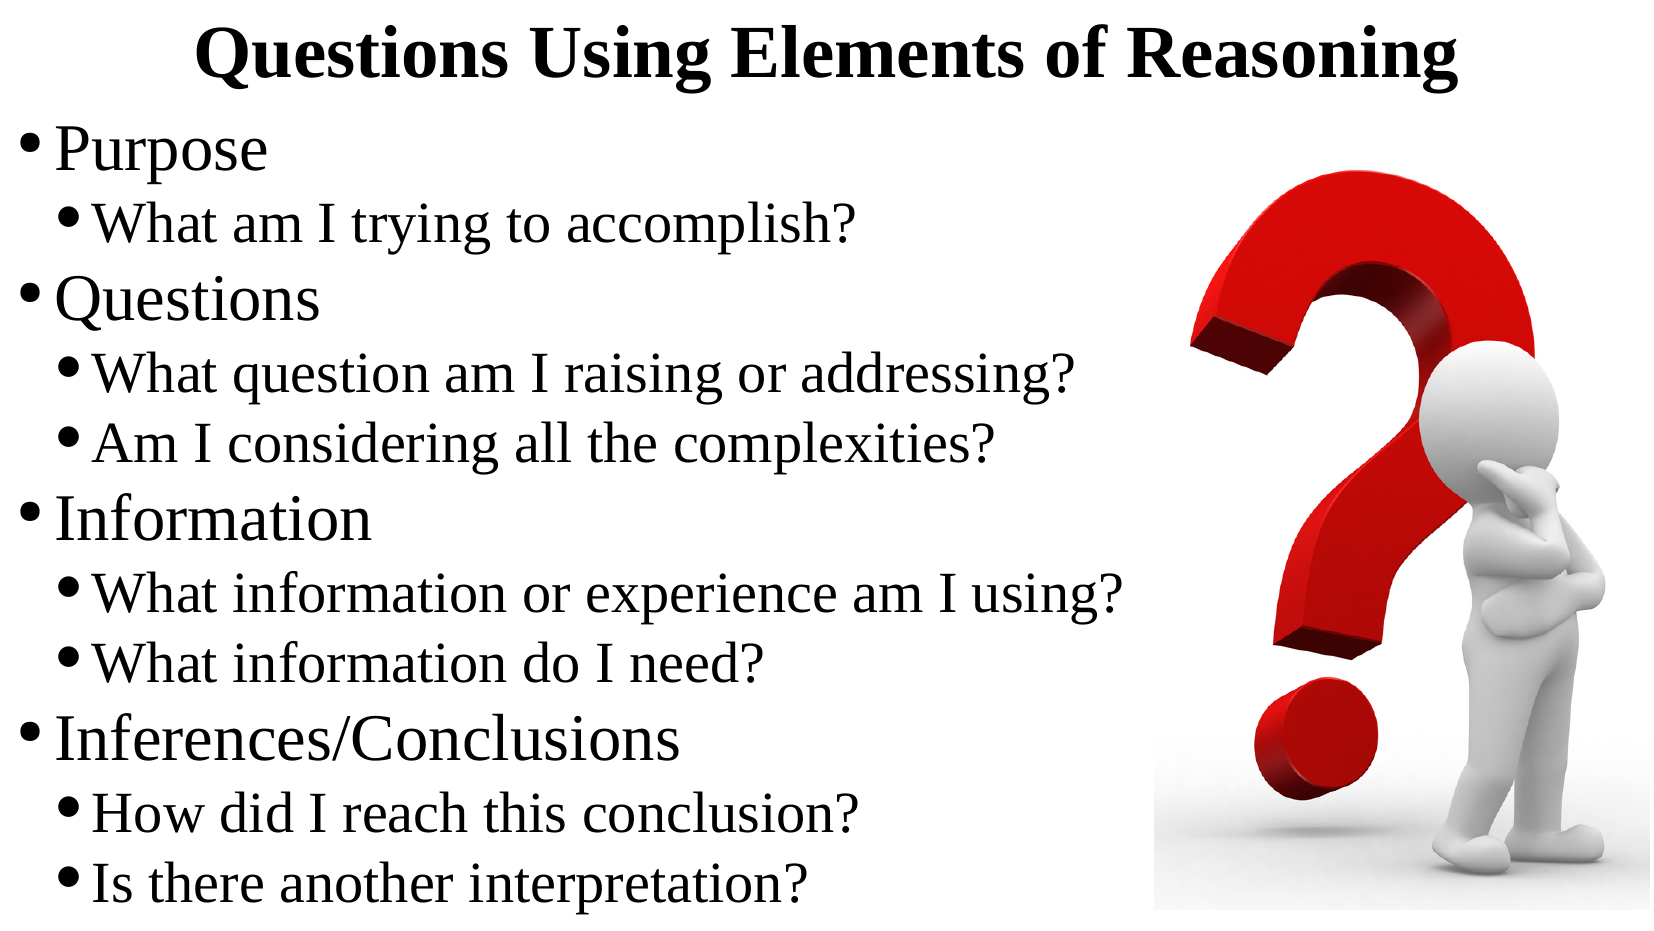

# Questions Using Elements of Reasoning
Purpose
What am I trying to accomplish?
Questions
What question am I raising or addressing?
Am I considering all the complexities?
Information
What information or experience am I using?
What information do I need?
Inferences/Conclusions
How did I reach this conclusion?
Is there another interpretation?